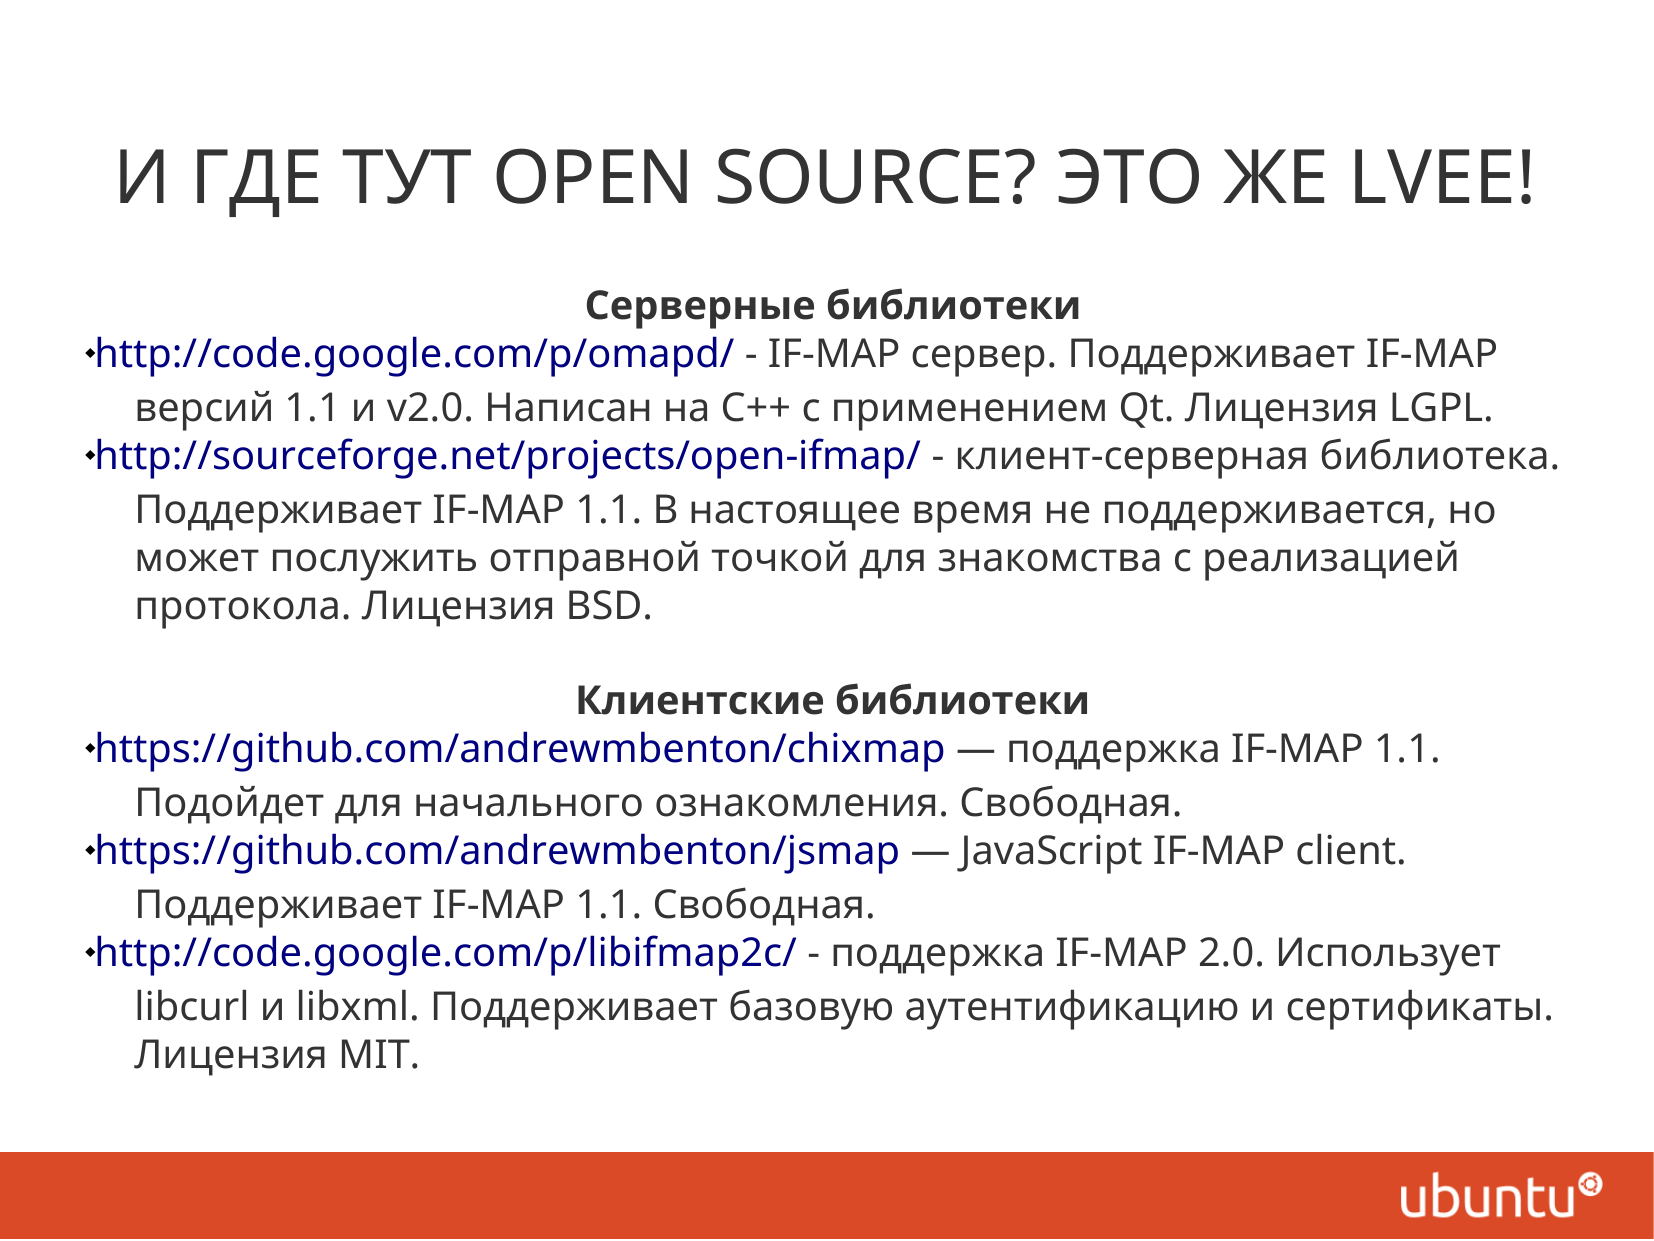

# И ГДЕ ТУТ OPEN SOURCE? ЭТО ЖЕ LVEE!
Серверные библиотеки
http://code.google.com/p/omapd/ - IF-MAP сервер. Поддерживает IF-MAP версий 1.1 и v2.0. Написан на C++ с применением Qt. Лицензия LGPL.
http://sourceforge.net/projects/open-ifmap/ - клиент-серверная библиотека. Поддерживает IF-MAP 1.1. В настоящее время не поддерживается, но может послужить отправной точкой для знакомства с реализацией протокола. Лицензия BSD.
Клиентские библиотеки
https://github.com/andrewmbenton/chixmap — поддержка IF-MAP 1.1. Подойдет для начального ознакомления. Свободная.
https://github.com/andrewmbenton/jsmap — JavaScript IF-MAP client. Поддерживает IF-MAP 1.1. Свободная.
http://code.google.com/p/libifmap2c/ - поддержка IF-MAP 2.0. Использует libcurl и libxml. Поддерживает базовую аутентификацию и сертификаты. Лицензия MIT.